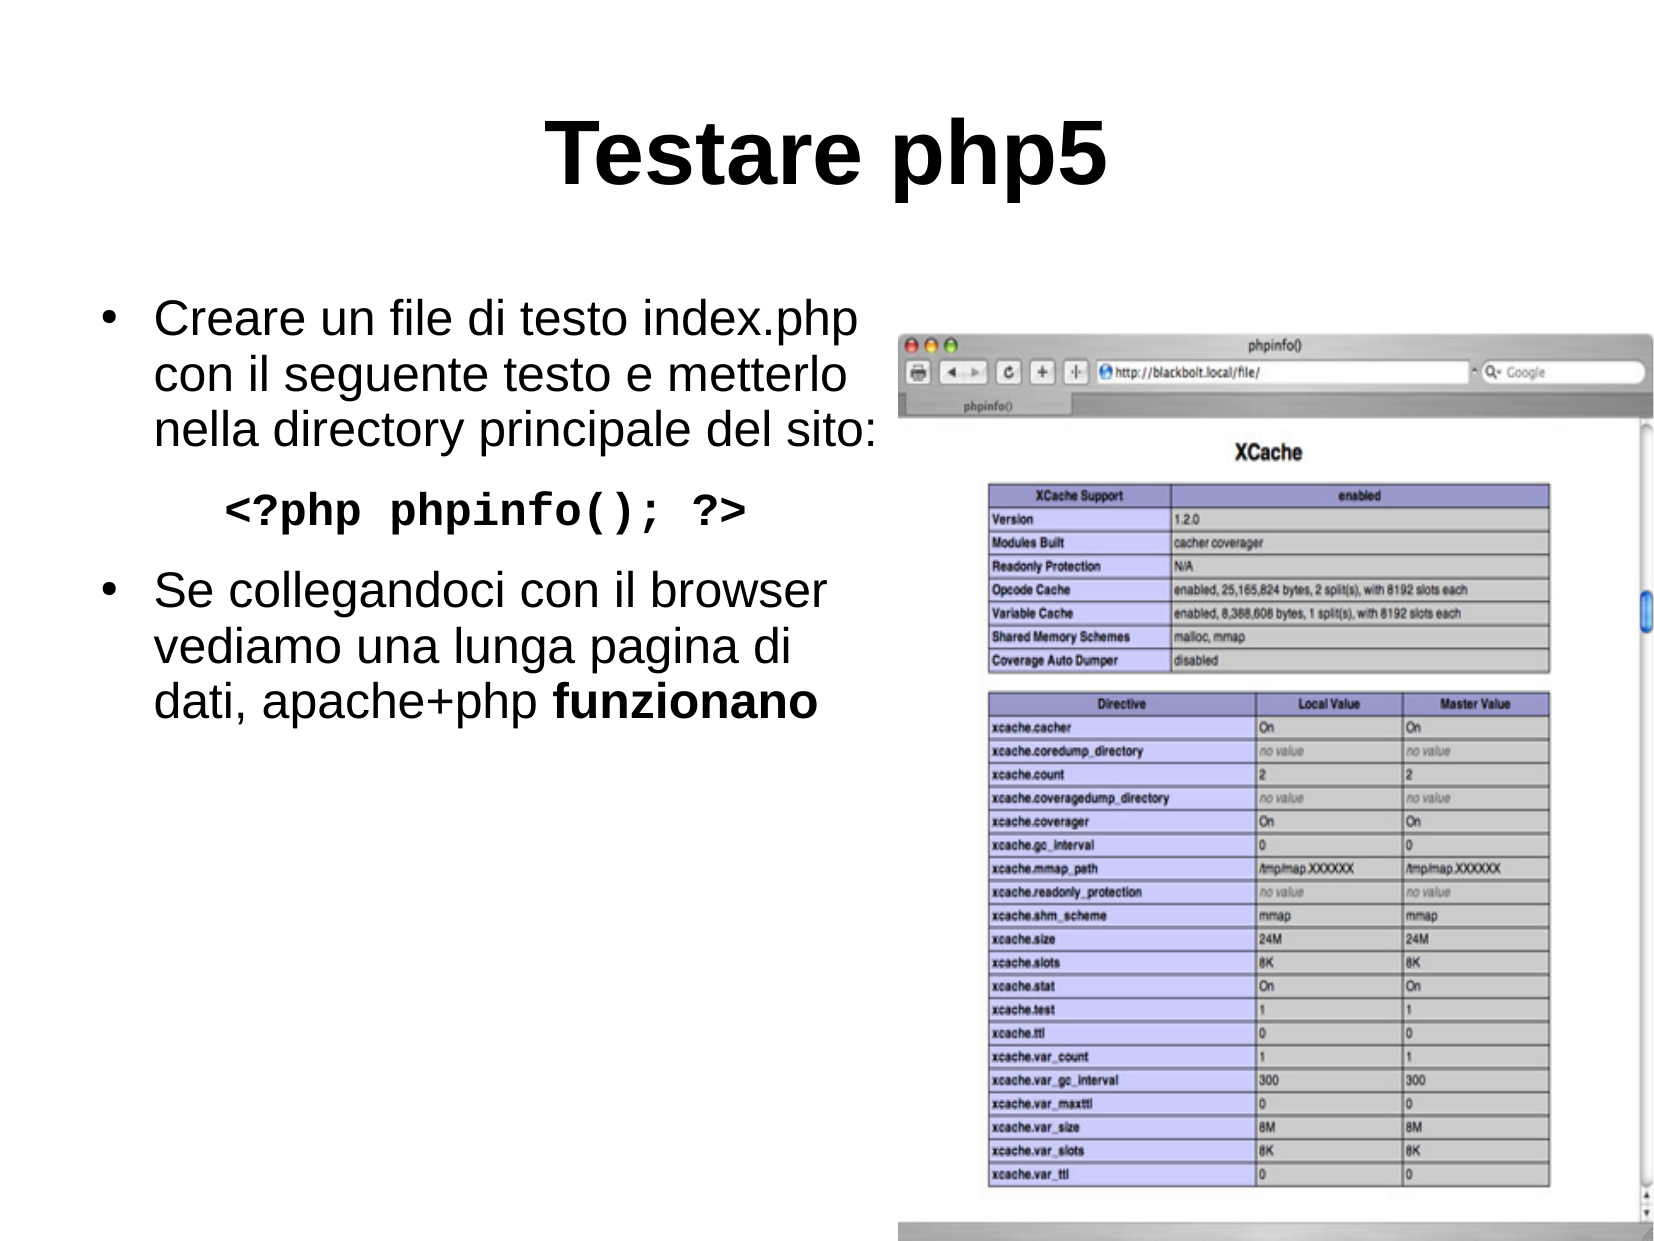

# Testare php5
Creare un file di testo index.php con il seguente testo e metterlo nella directory principale del sito:
<?php phpinfo(); ?>
Se collegandoci con il browser vediamo una lunga pagina di dati, apache+php funzionano